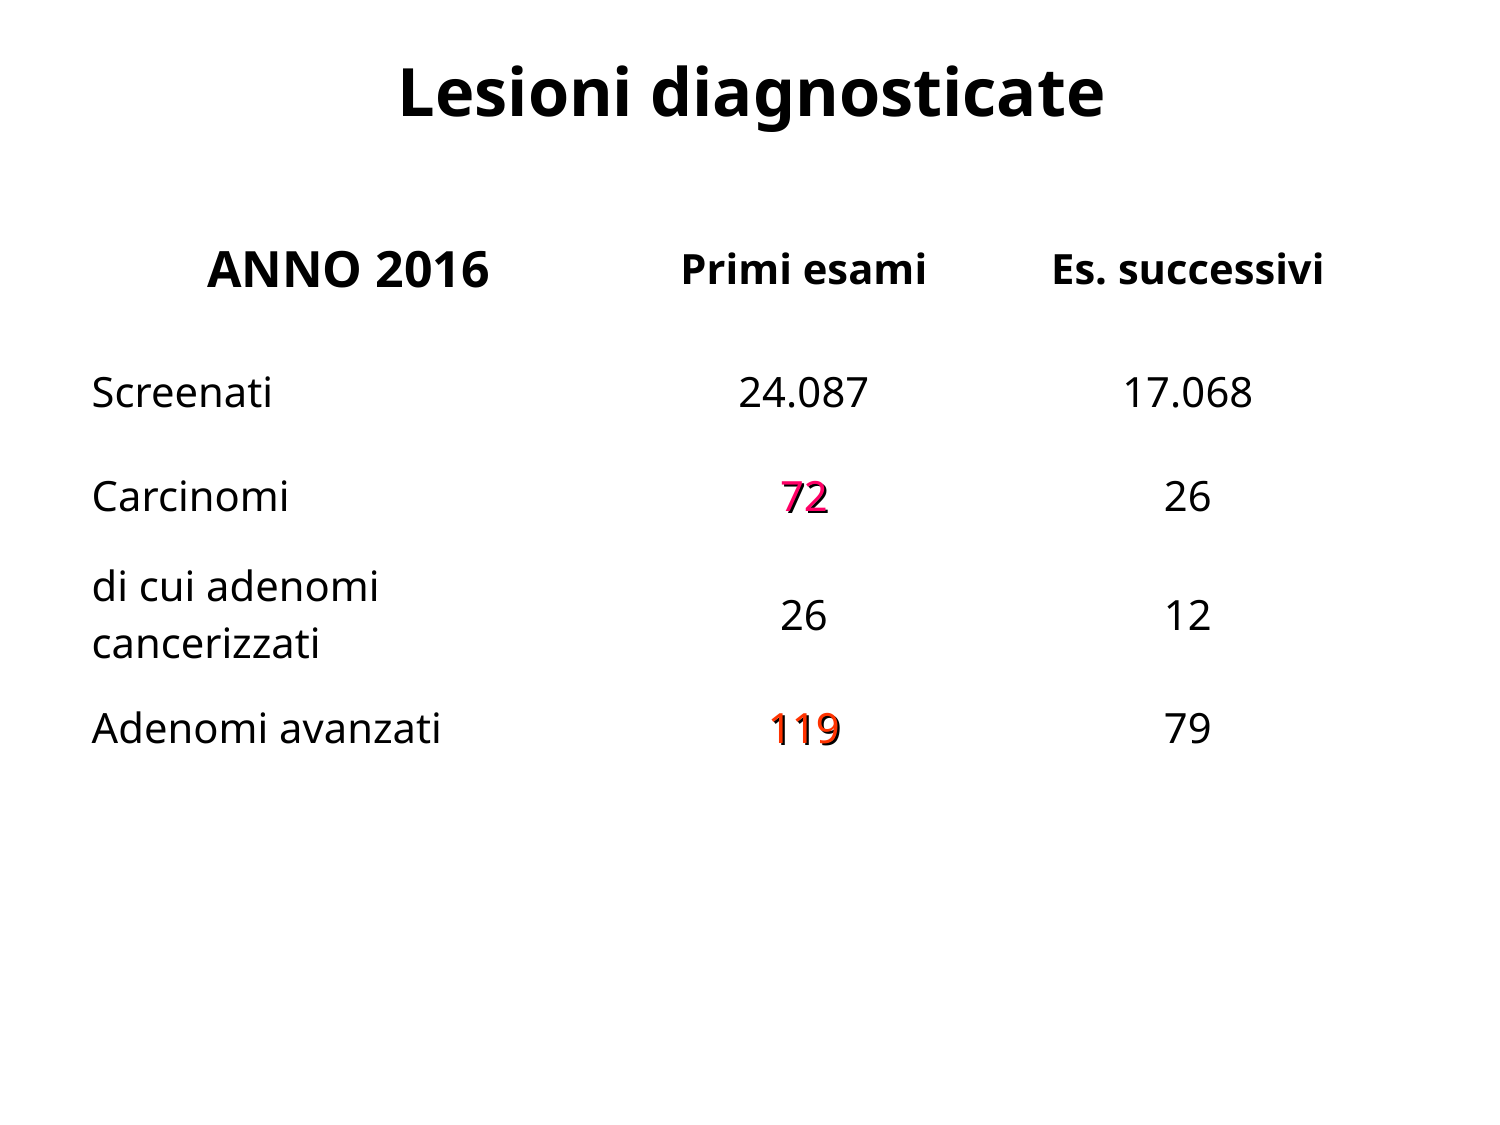

# Lesioni diagnosticate
| ANNO 2016 | Primi esami | Es. successivi |
| --- | --- | --- |
| Screenati | 24.087 | 17.068 |
| Carcinomi | 72 | 26 |
| di cui adenomi cancerizzati | 26 | 12 |
| Adenomi avanzati | 119 | 79 |